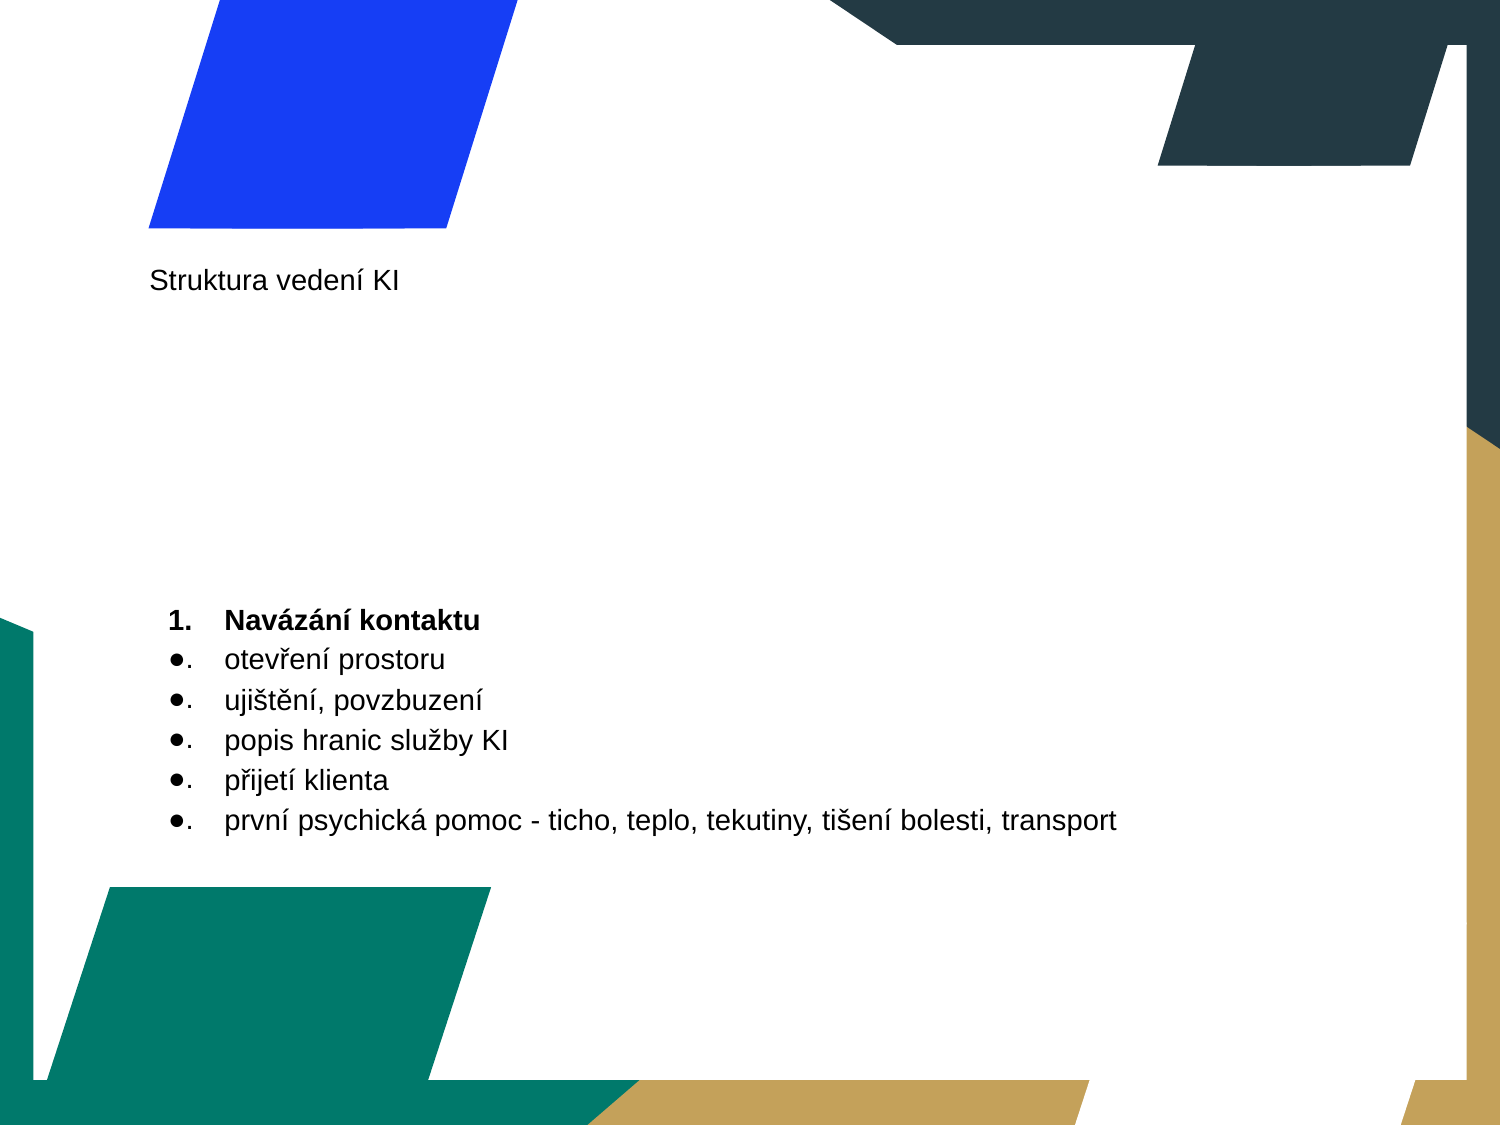

# Struktura vedení KI
Navázání kontaktu
otevření prostoru
ujištění, povzbuzení
popis hranic služby KI
přijetí klienta
první psychická pomoc - ticho, teplo, tekutiny, tišení bolesti, transport